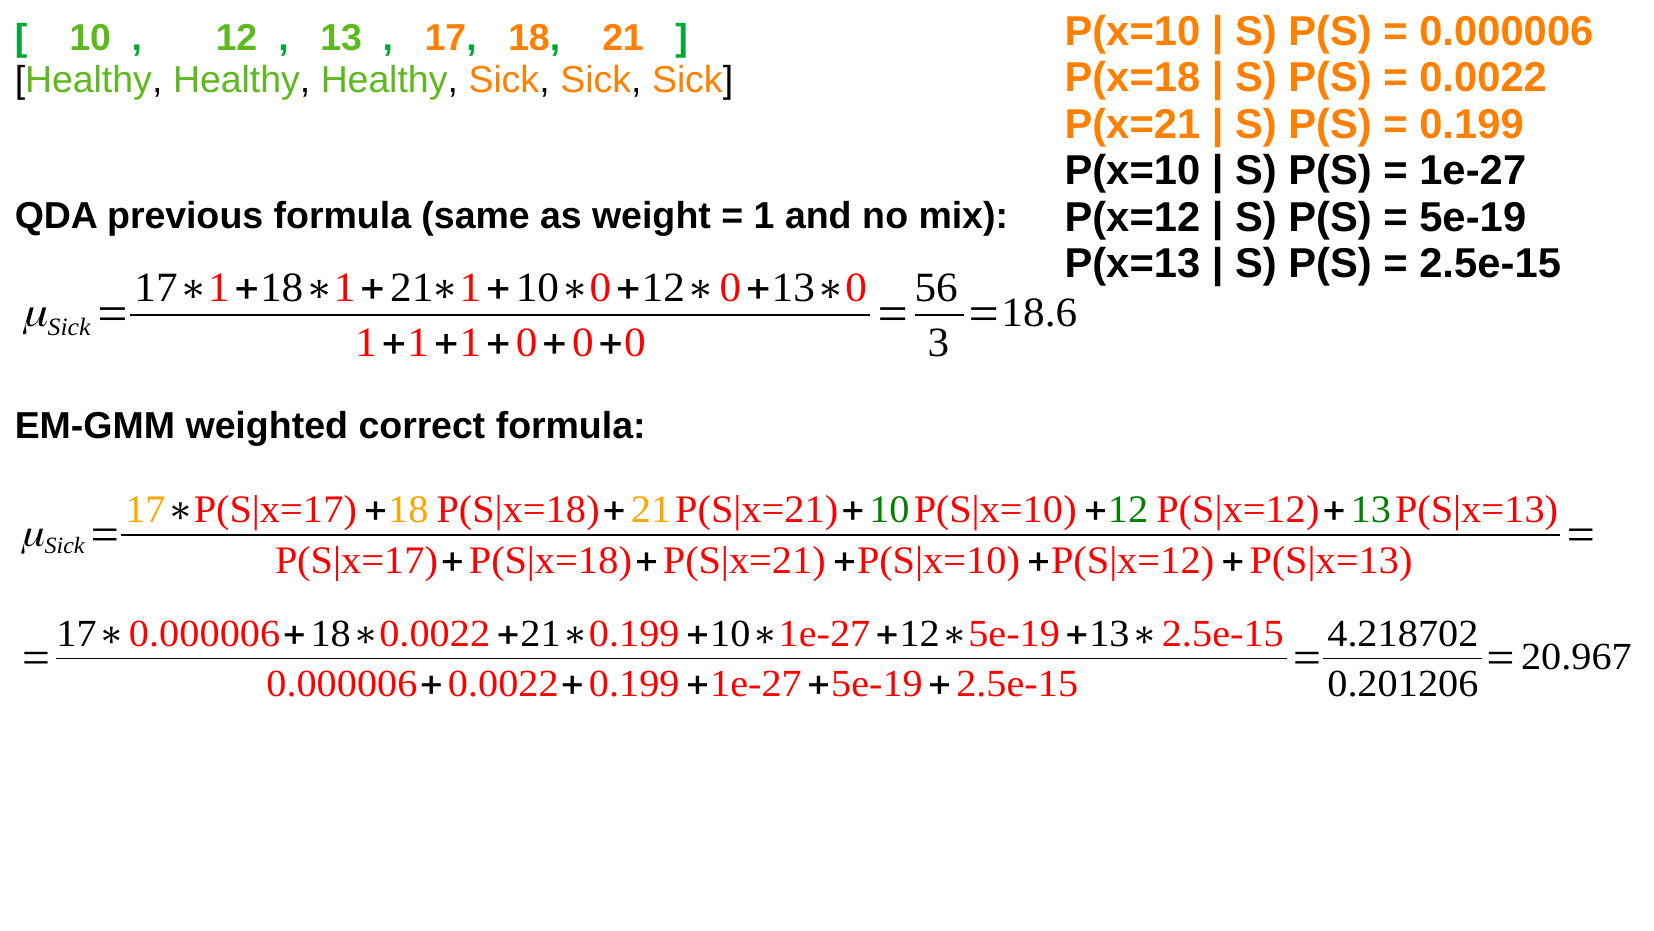

P(x=10 | S) P(S) = 0.000006
P(x=18 | S) P(S) = 0.0022
P(x=21 | S) P(S) = 0.199
P(x=10 | S) P(S) = 1e-27
P(x=12 | S) P(S) = 5e-19
P(x=13 | S) P(S) = 2.5e-15
[ 10 , 12 , 13 , 17, 18, 21 ]
[Healthy, Healthy, Healthy, Sick, Sick, Sick]
QDA previous formula (same as weight = 1 and no mix):
EM-GMM weighted correct formula: